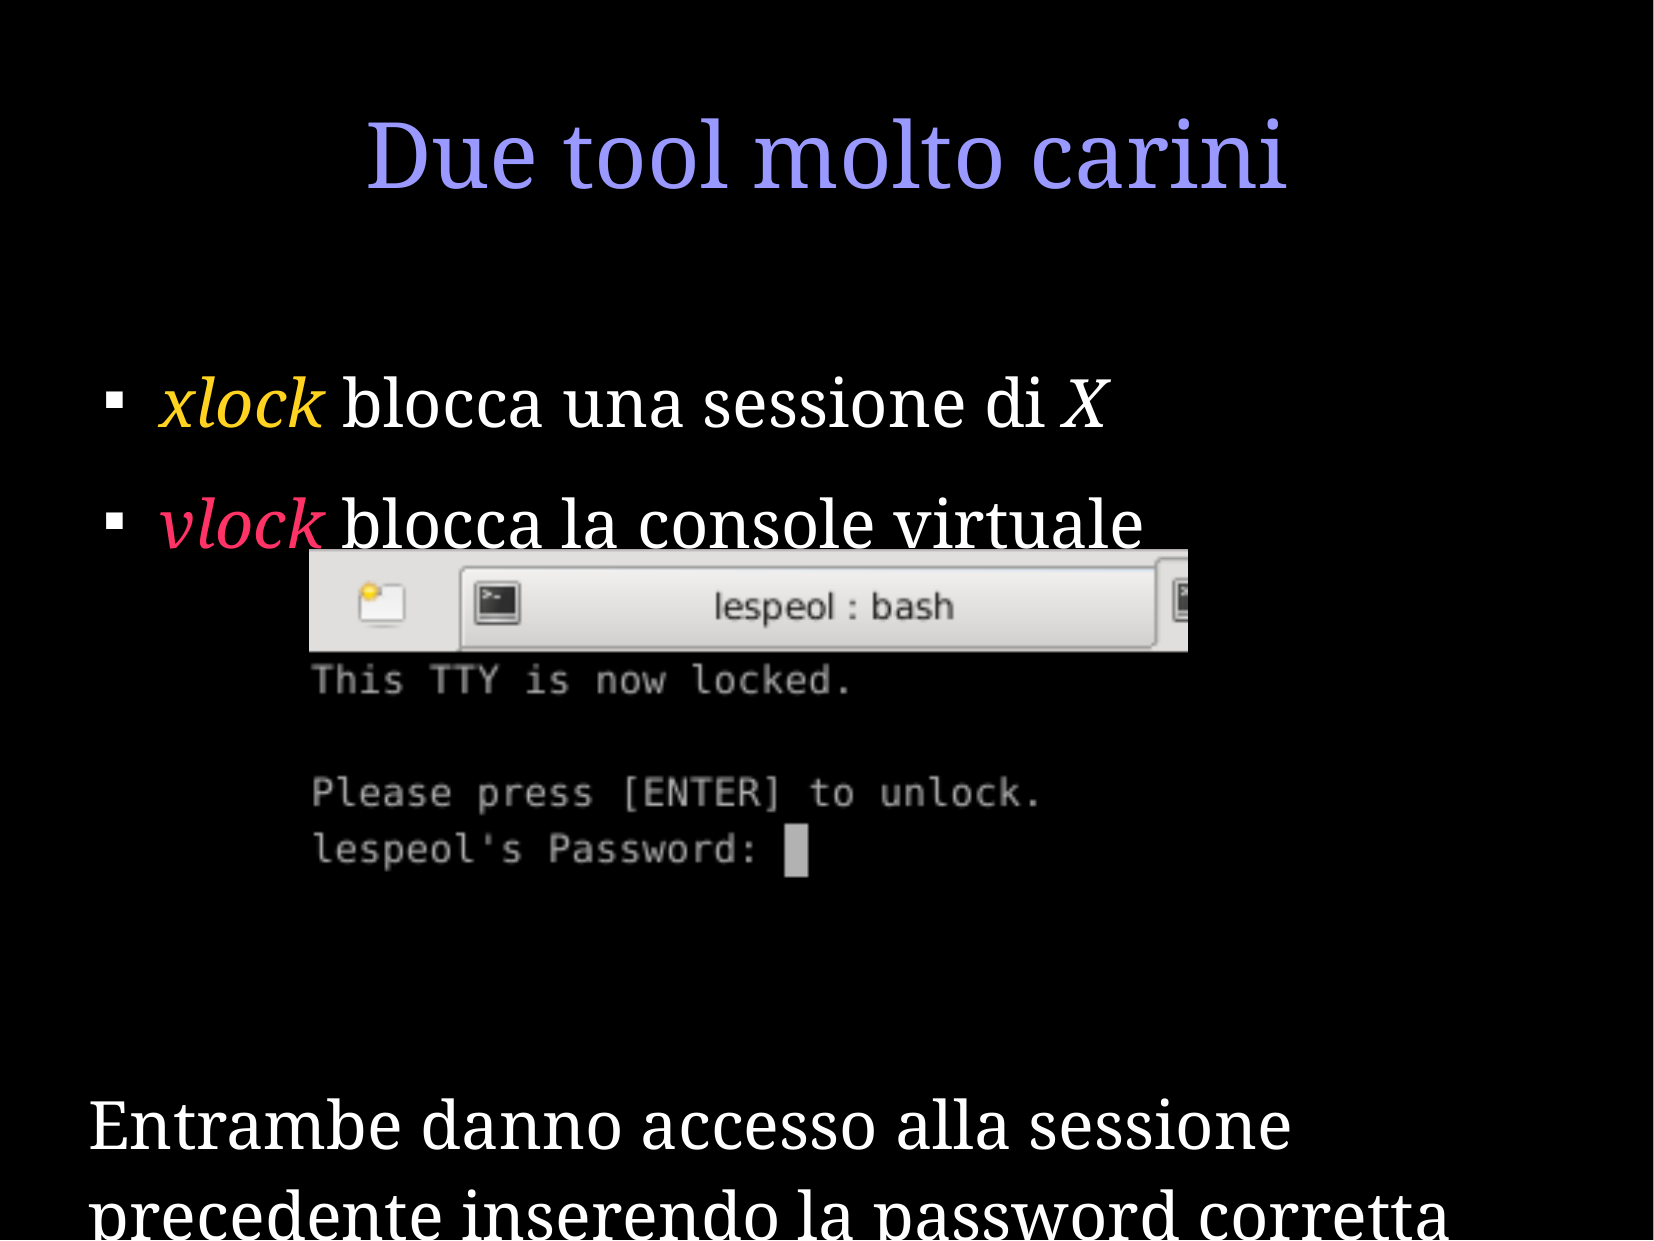

# Due tool molto carini
xlock blocca una sessione di X
vlock blocca la console virtuale
Entrambe danno accesso alla sessione precedente inserendo la password corretta